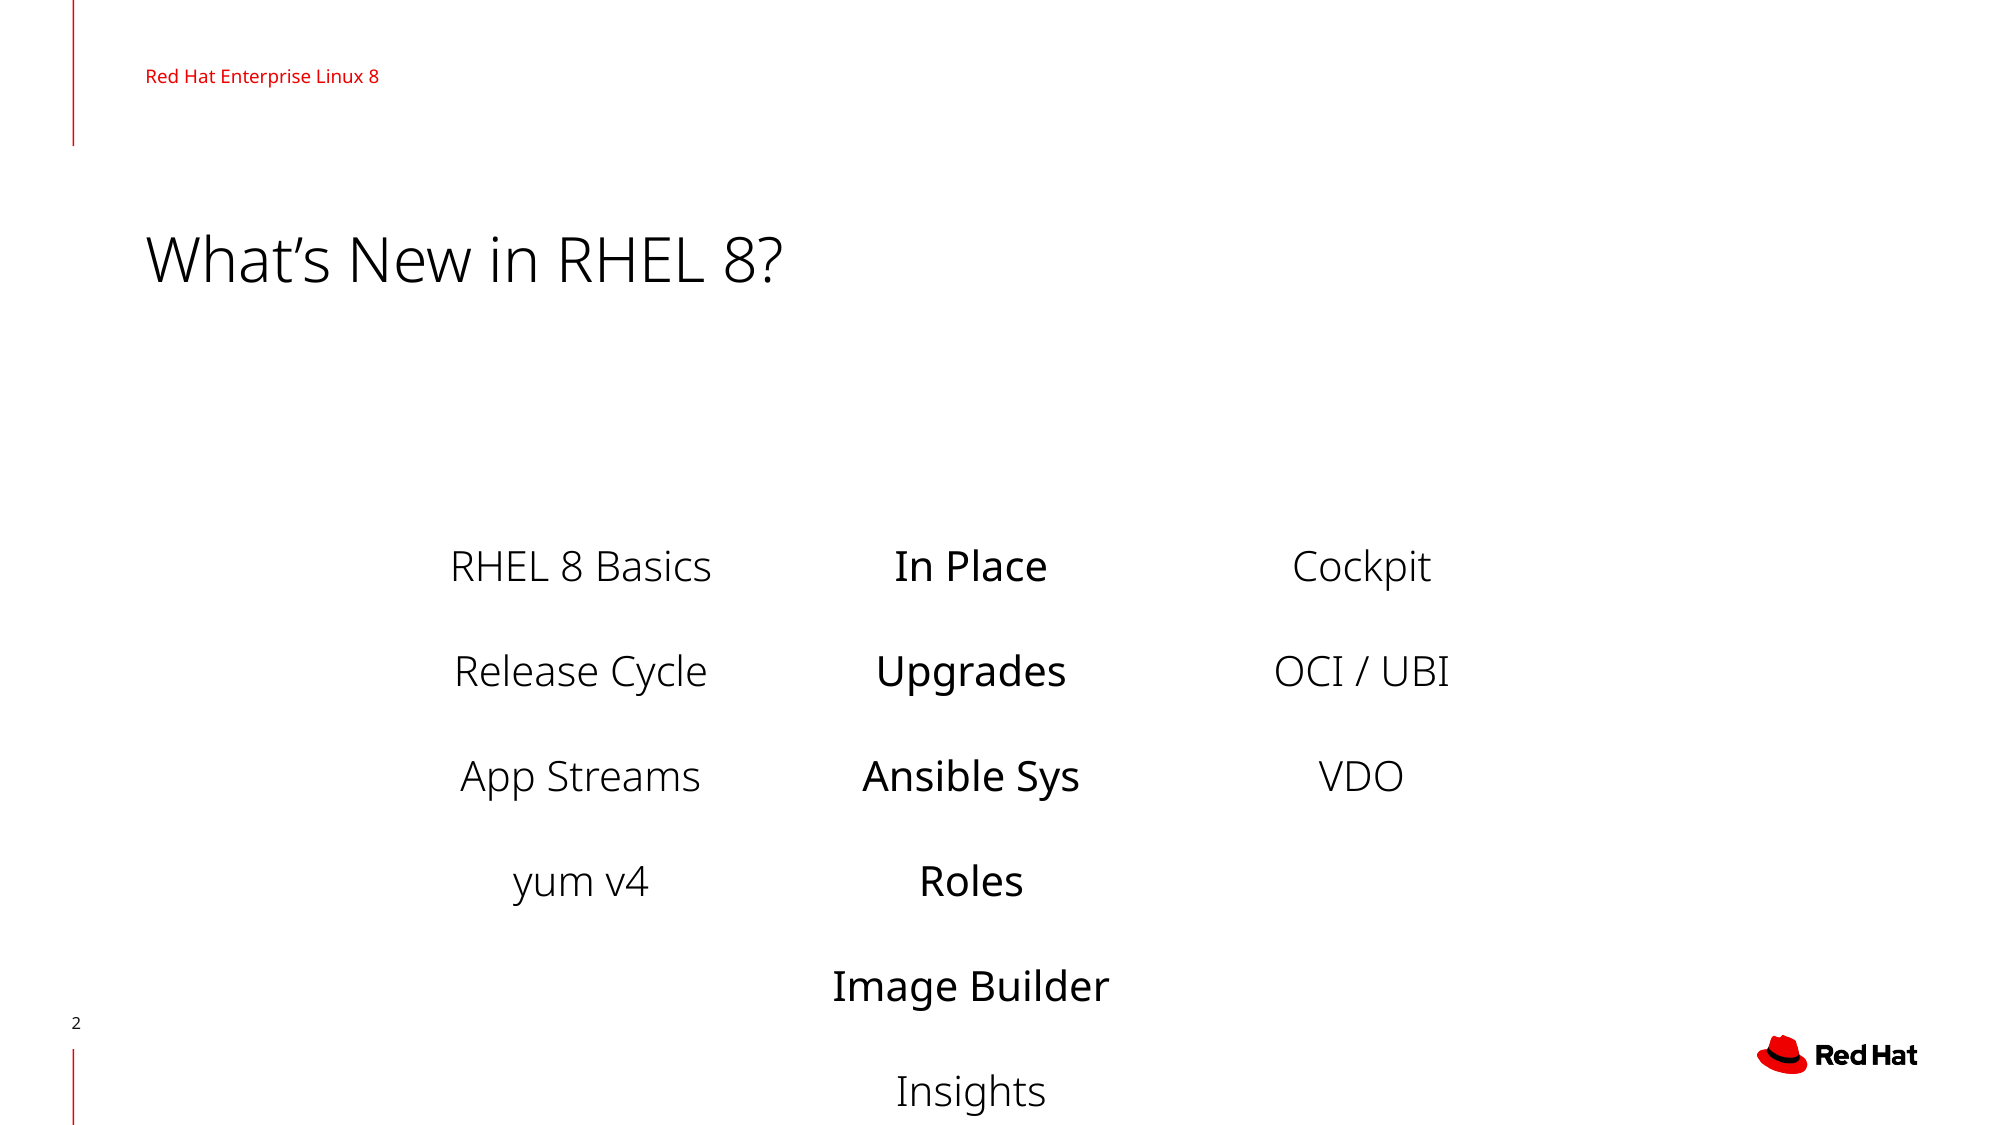

Red Hat Enterprise Linux 8
# What’s New in RHEL 8?
RHEL 8 Basics
Release Cycle
App Streams
yum v4
In Place Upgrades
Ansible Sys Roles
Image Builder
Insights
Cockpit
OCI / UBI
VDO
2